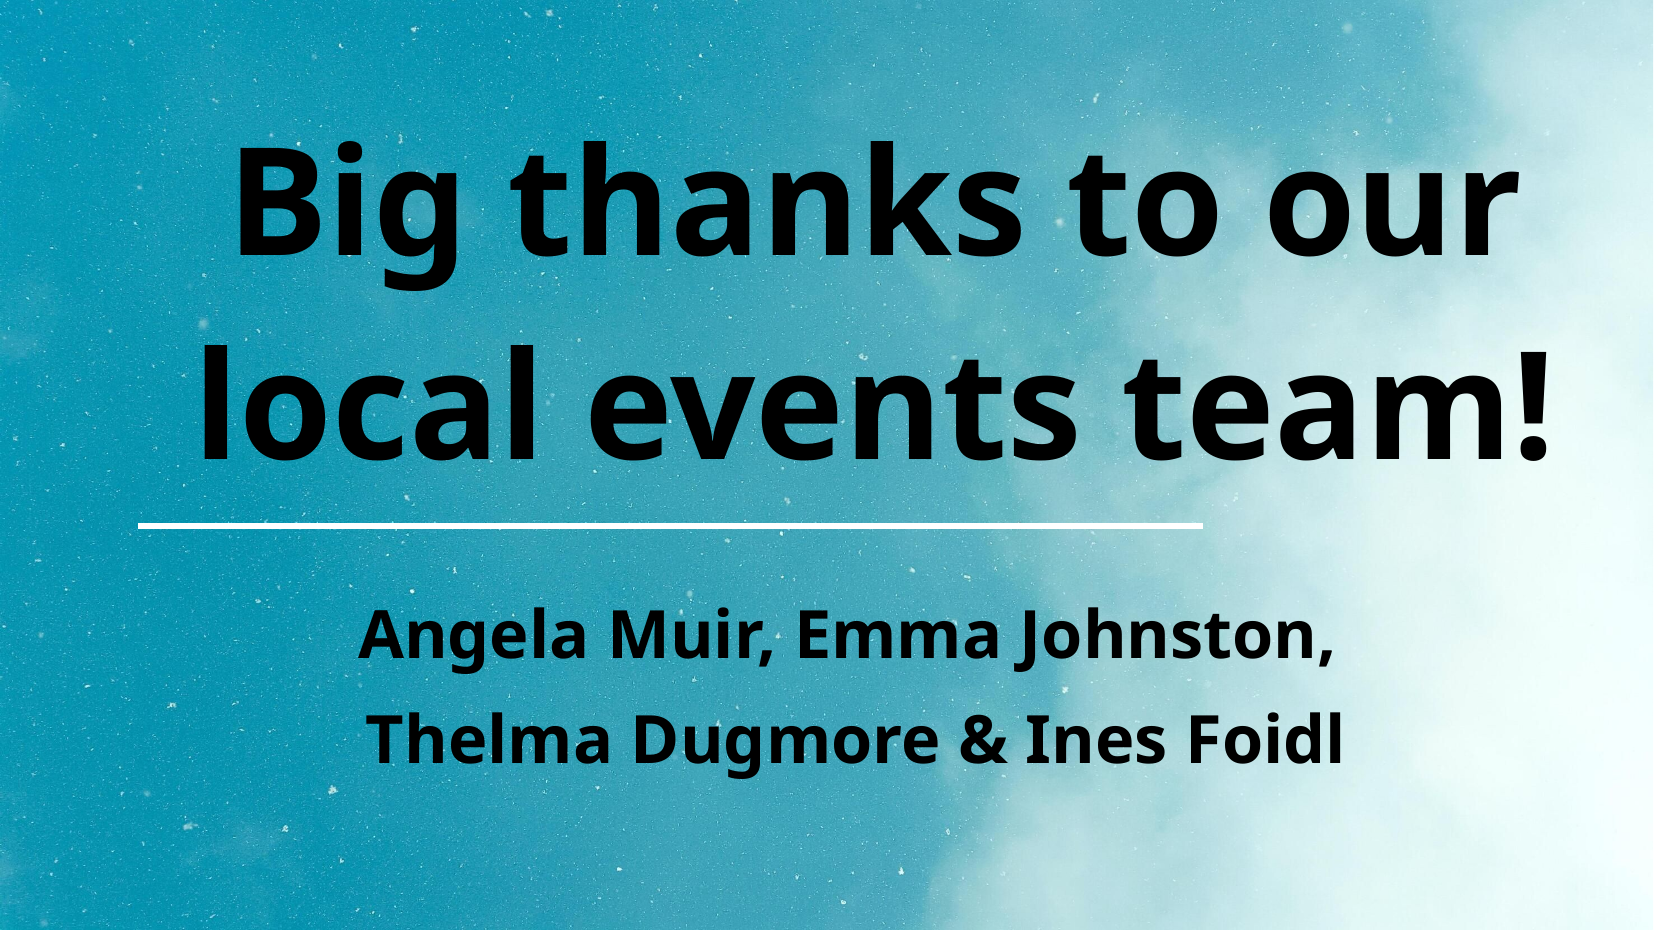

# Big thanks to our local events team!
Angela Muir, Emma Johnston,
Thelma Dugmore & Ines Foidl